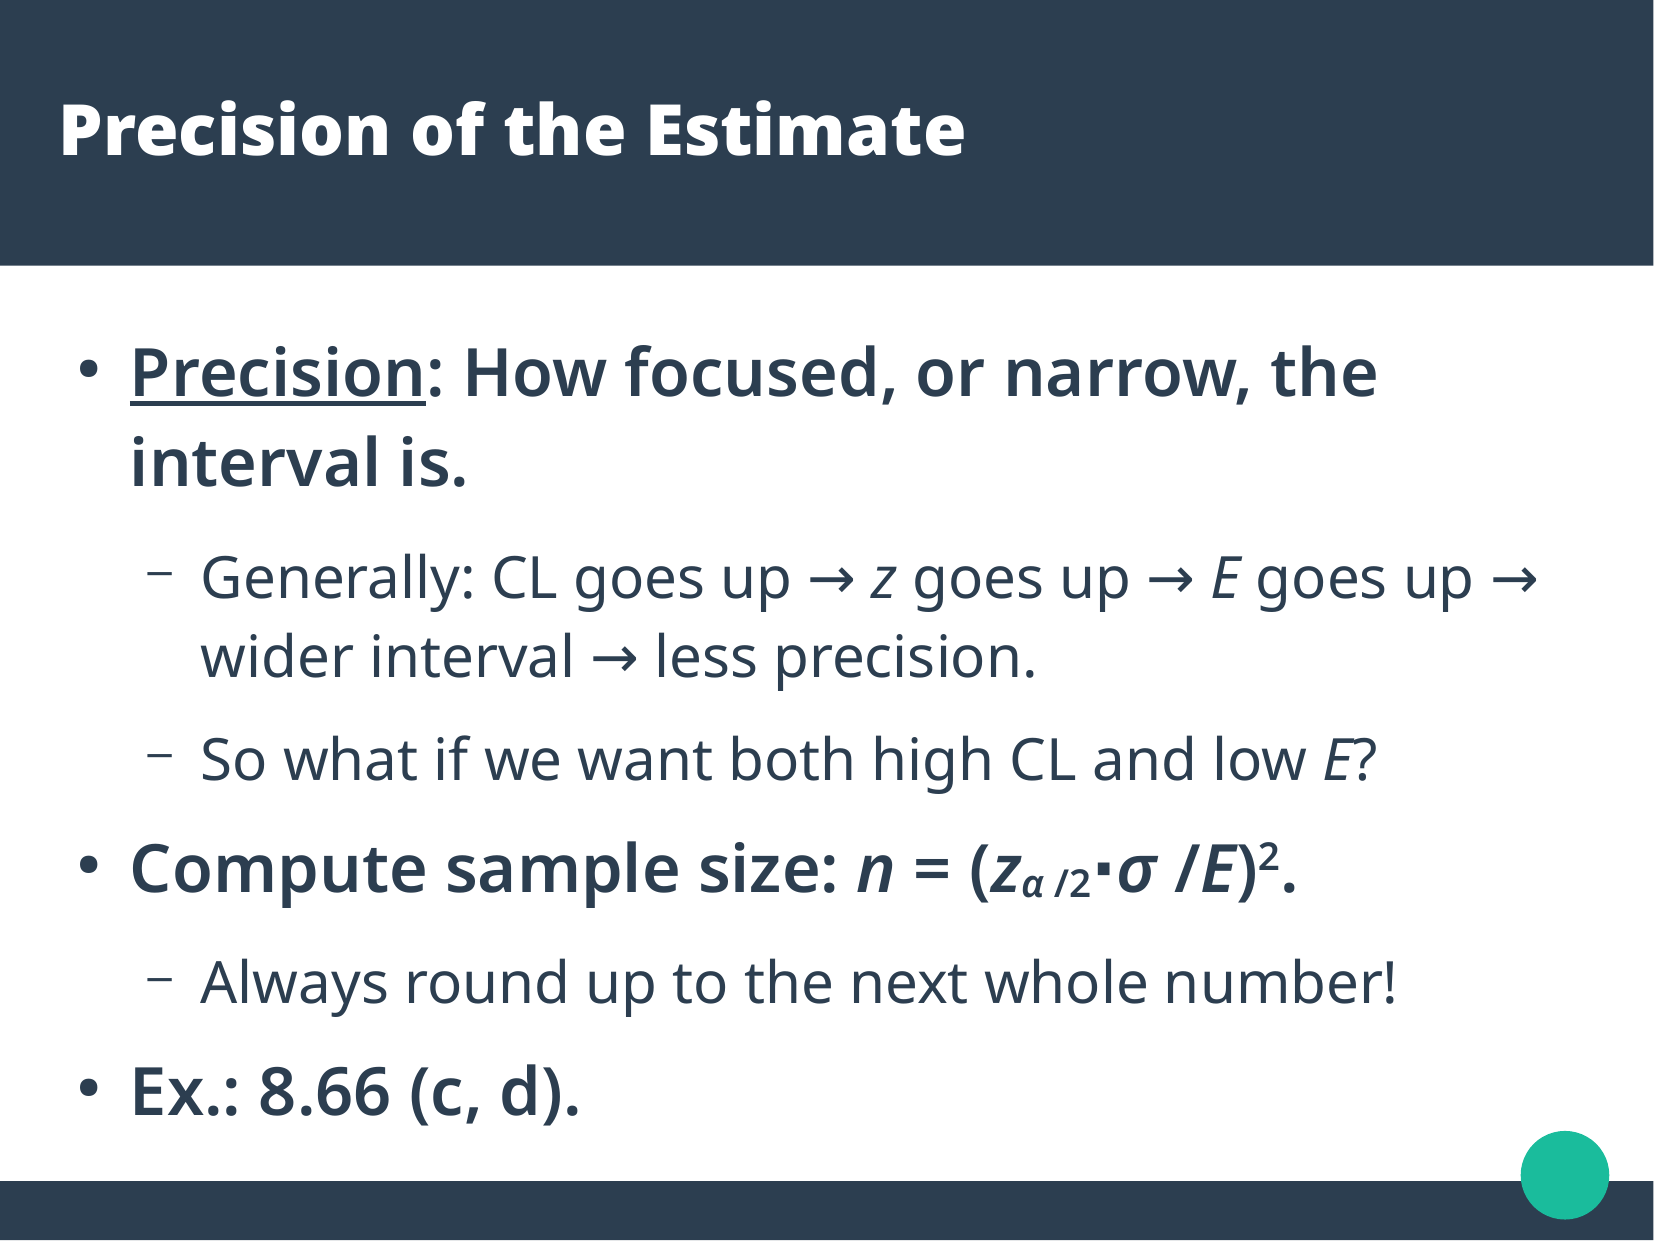

# Precision of the Estimate
Precision: How focused, or narrow, the interval is.
Generally: CL goes up → z goes up → E goes up → wider interval → less precision.
So what if we want both high CL and low E?
Compute sample size: n = (zα /2∙σ /E)2.
Always round up to the next whole number!
Ex.: 8.66 (c, d).